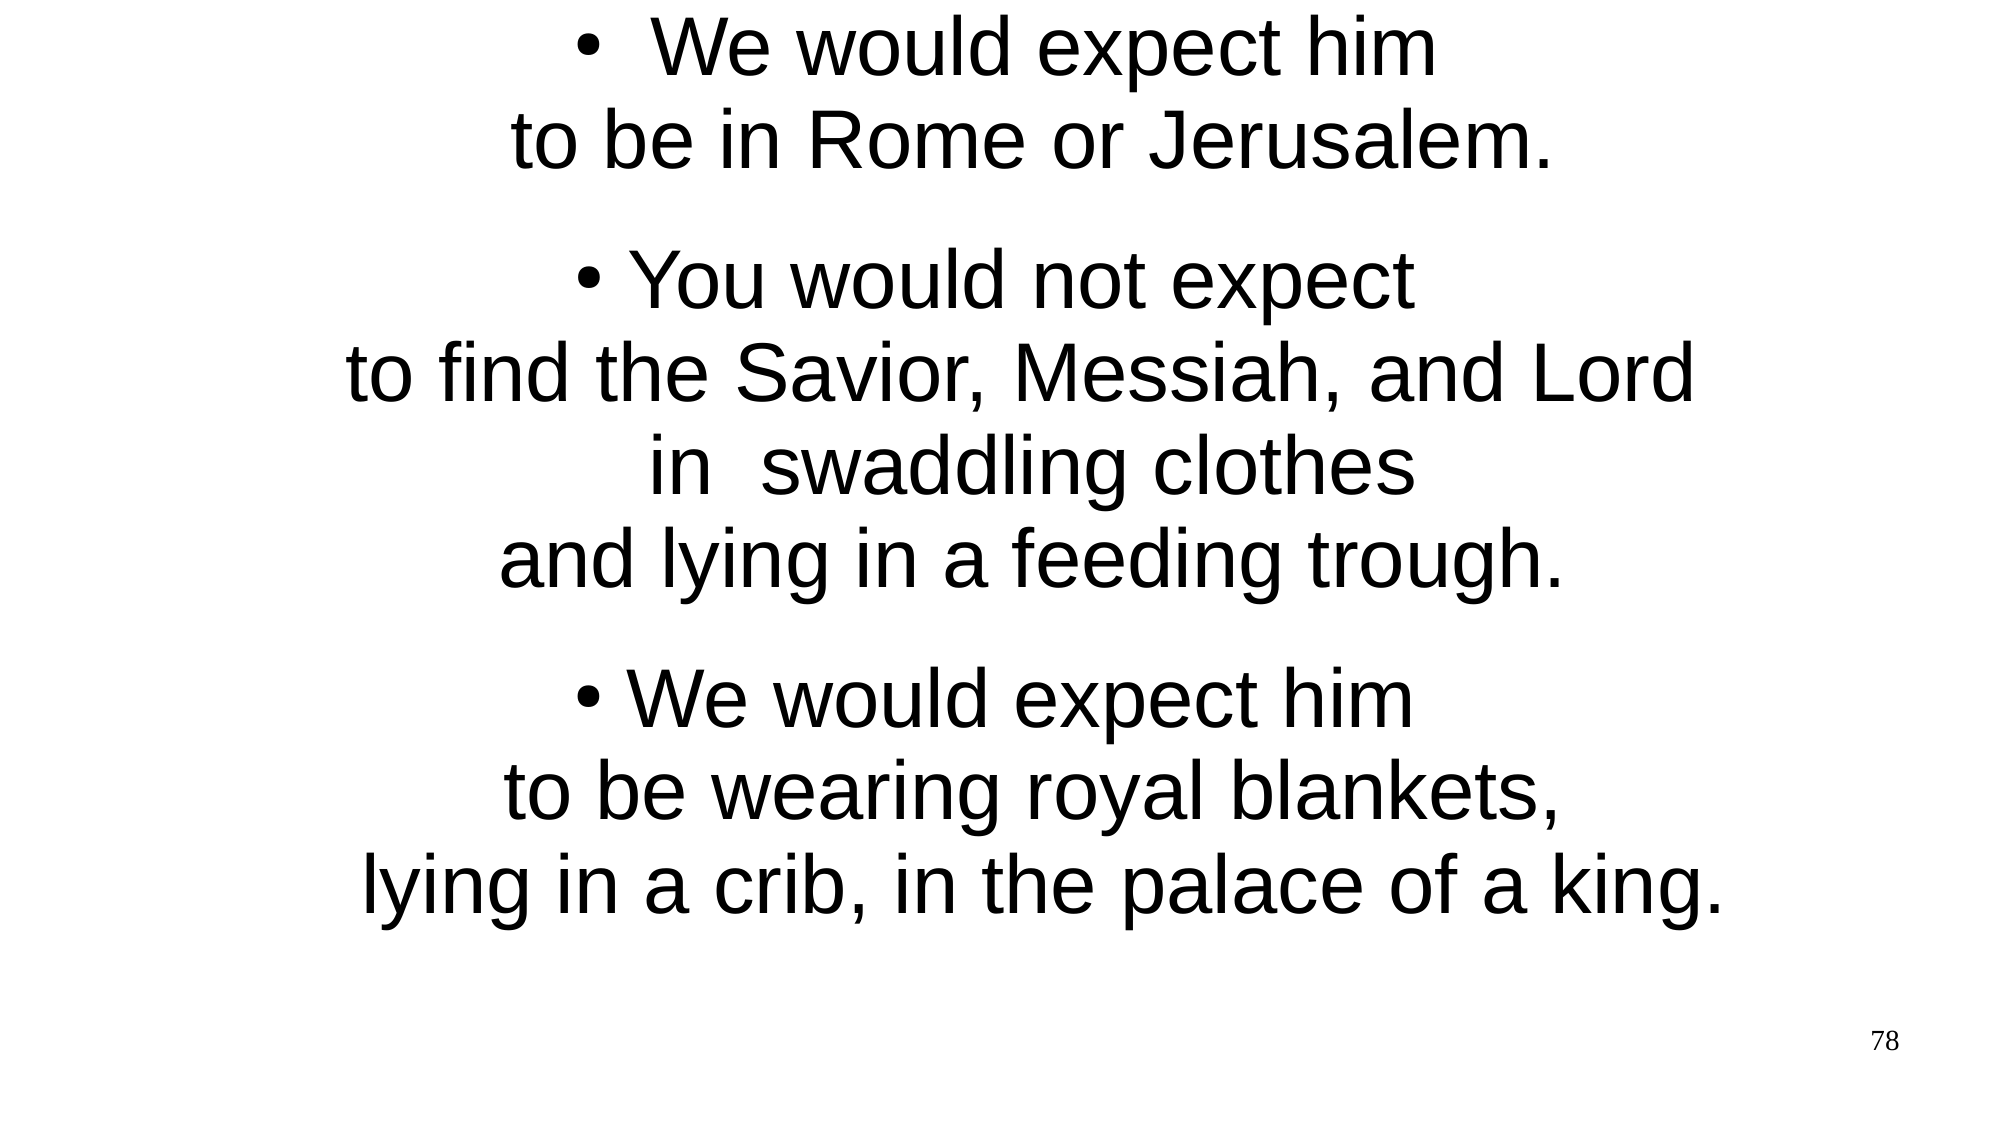

# We would expect him to be in Rome or Jerusalem.
You would not expect
to find the Savior, Messiah, and Lord
in swaddling clothes
 and lying in a feeding trough.
We would expect him
to be wearing royal blankets,
 lying in a crib, in the palace of a king.
78